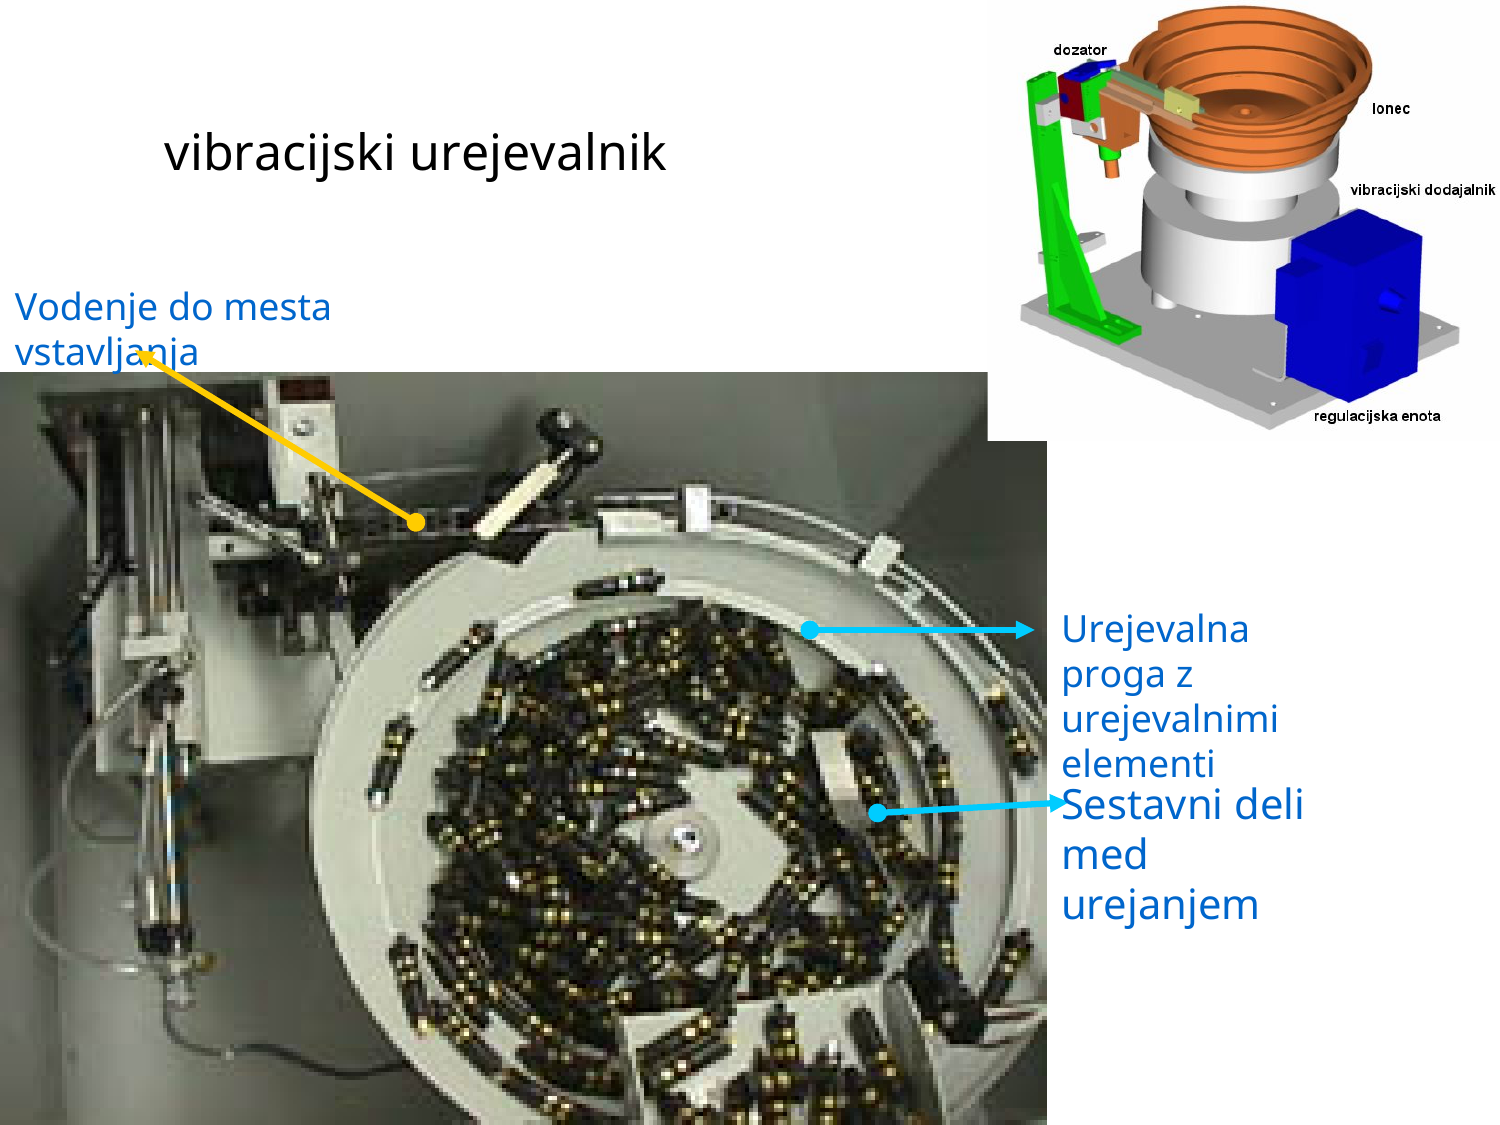

vibracijski urejevalnik
Vodenje do mesta
vstavljanja
Urejevalna proga z urejevalnimi elementi
Sestavni deli med urejanjem